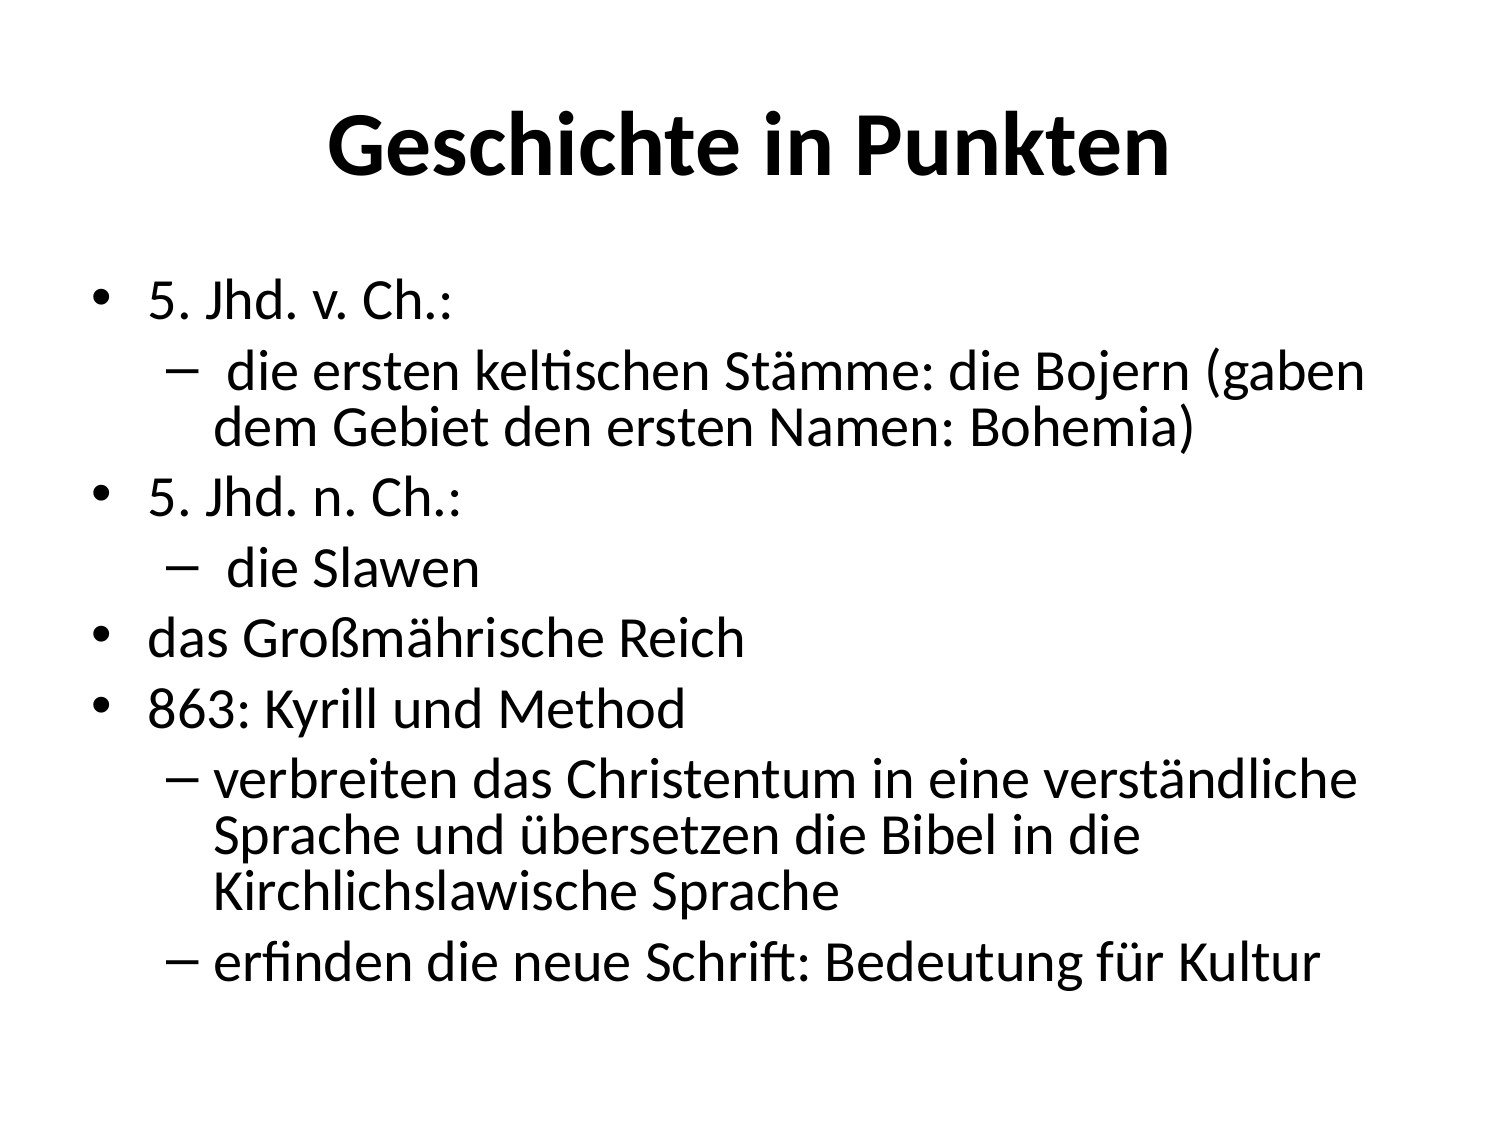

# Geschichte in Punkten
5. Jhd. v. Ch.:
 die ersten keltischen Stämme: die Bojern (gaben dem Gebiet den ersten Namen: Bohemia)
5. Jhd. n. Ch.:
 die Slawen
das Großmährische Reich
863: Kyrill und Method
verbreiten das Christentum in eine verständliche Sprache und übersetzen die Bibel in die Kirchlichslawische Sprache
erfinden die neue Schrift: Bedeutung für Kultur